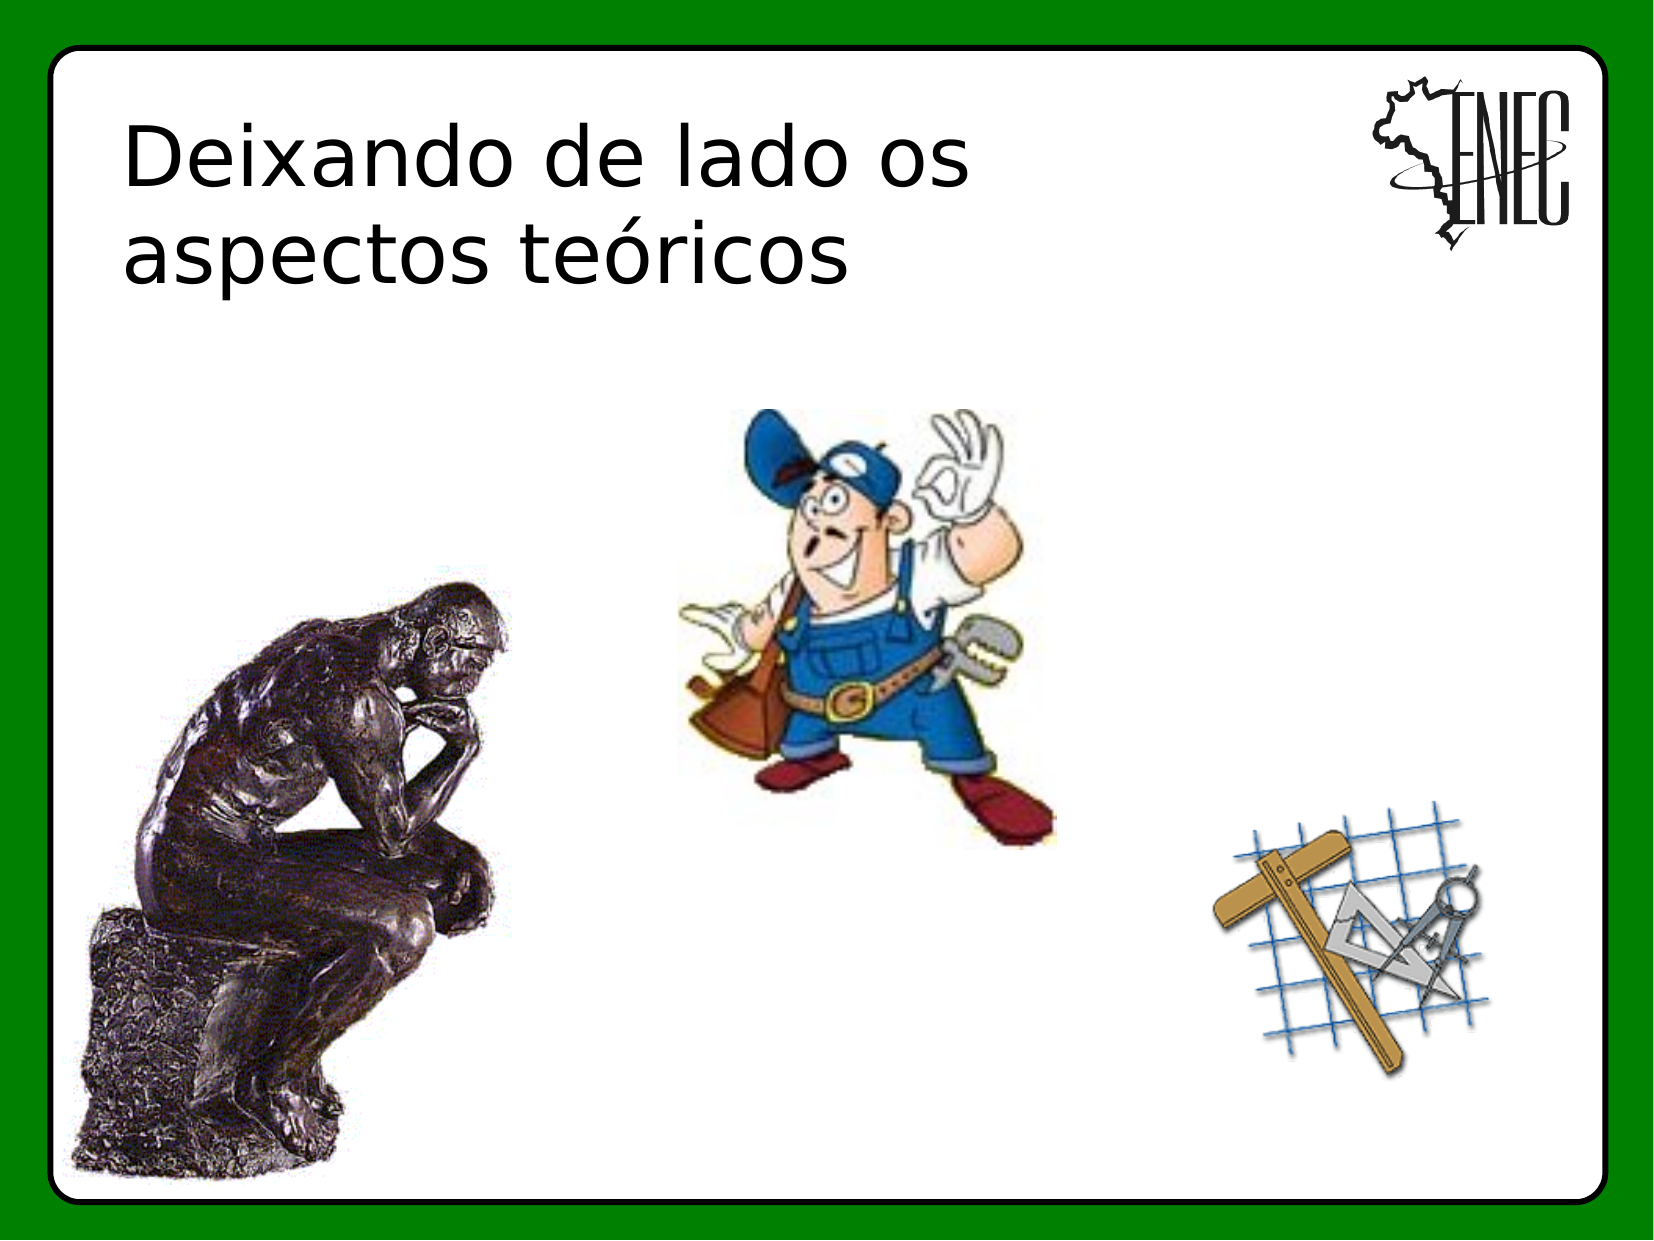

# Deixando de lado os aspectos teóricos